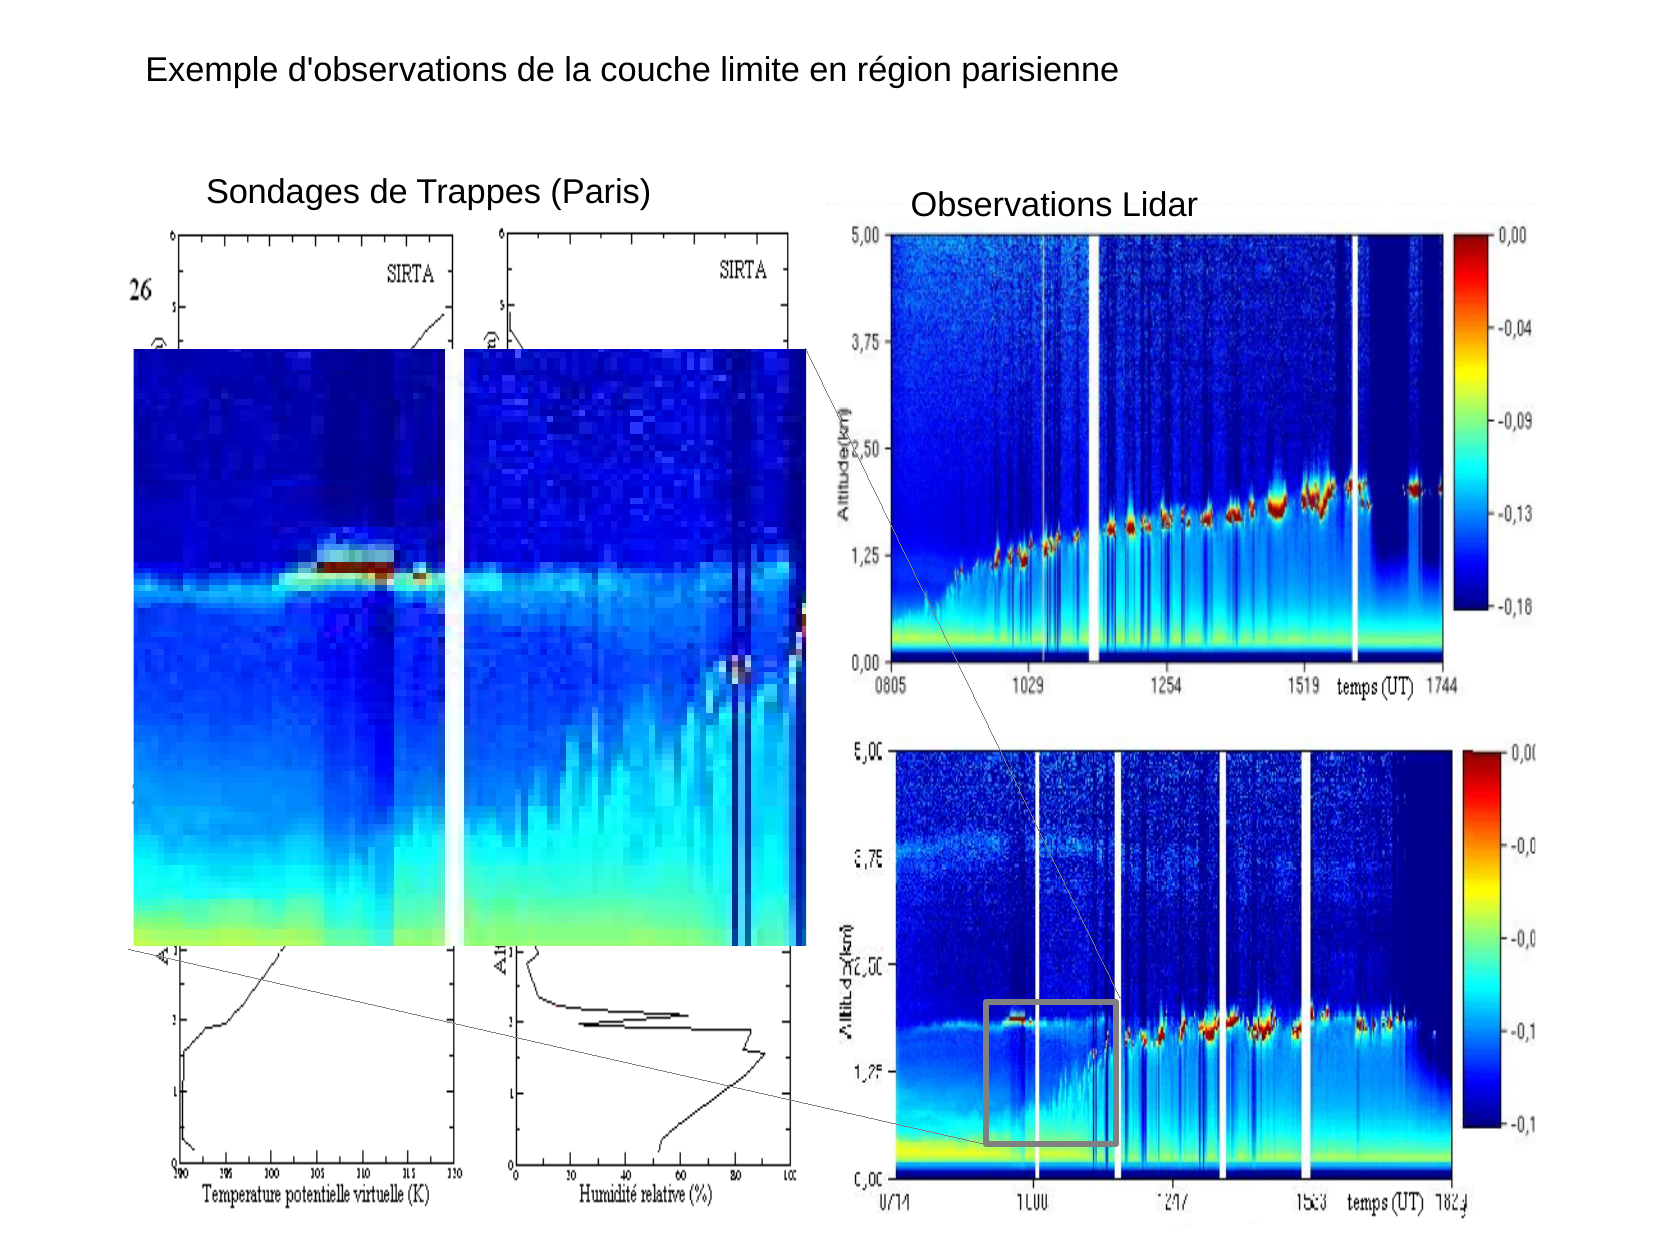

Exemple d'observations de la couche limite en région parisienne
Sondages de Trappes (Paris)
Observations Lidar